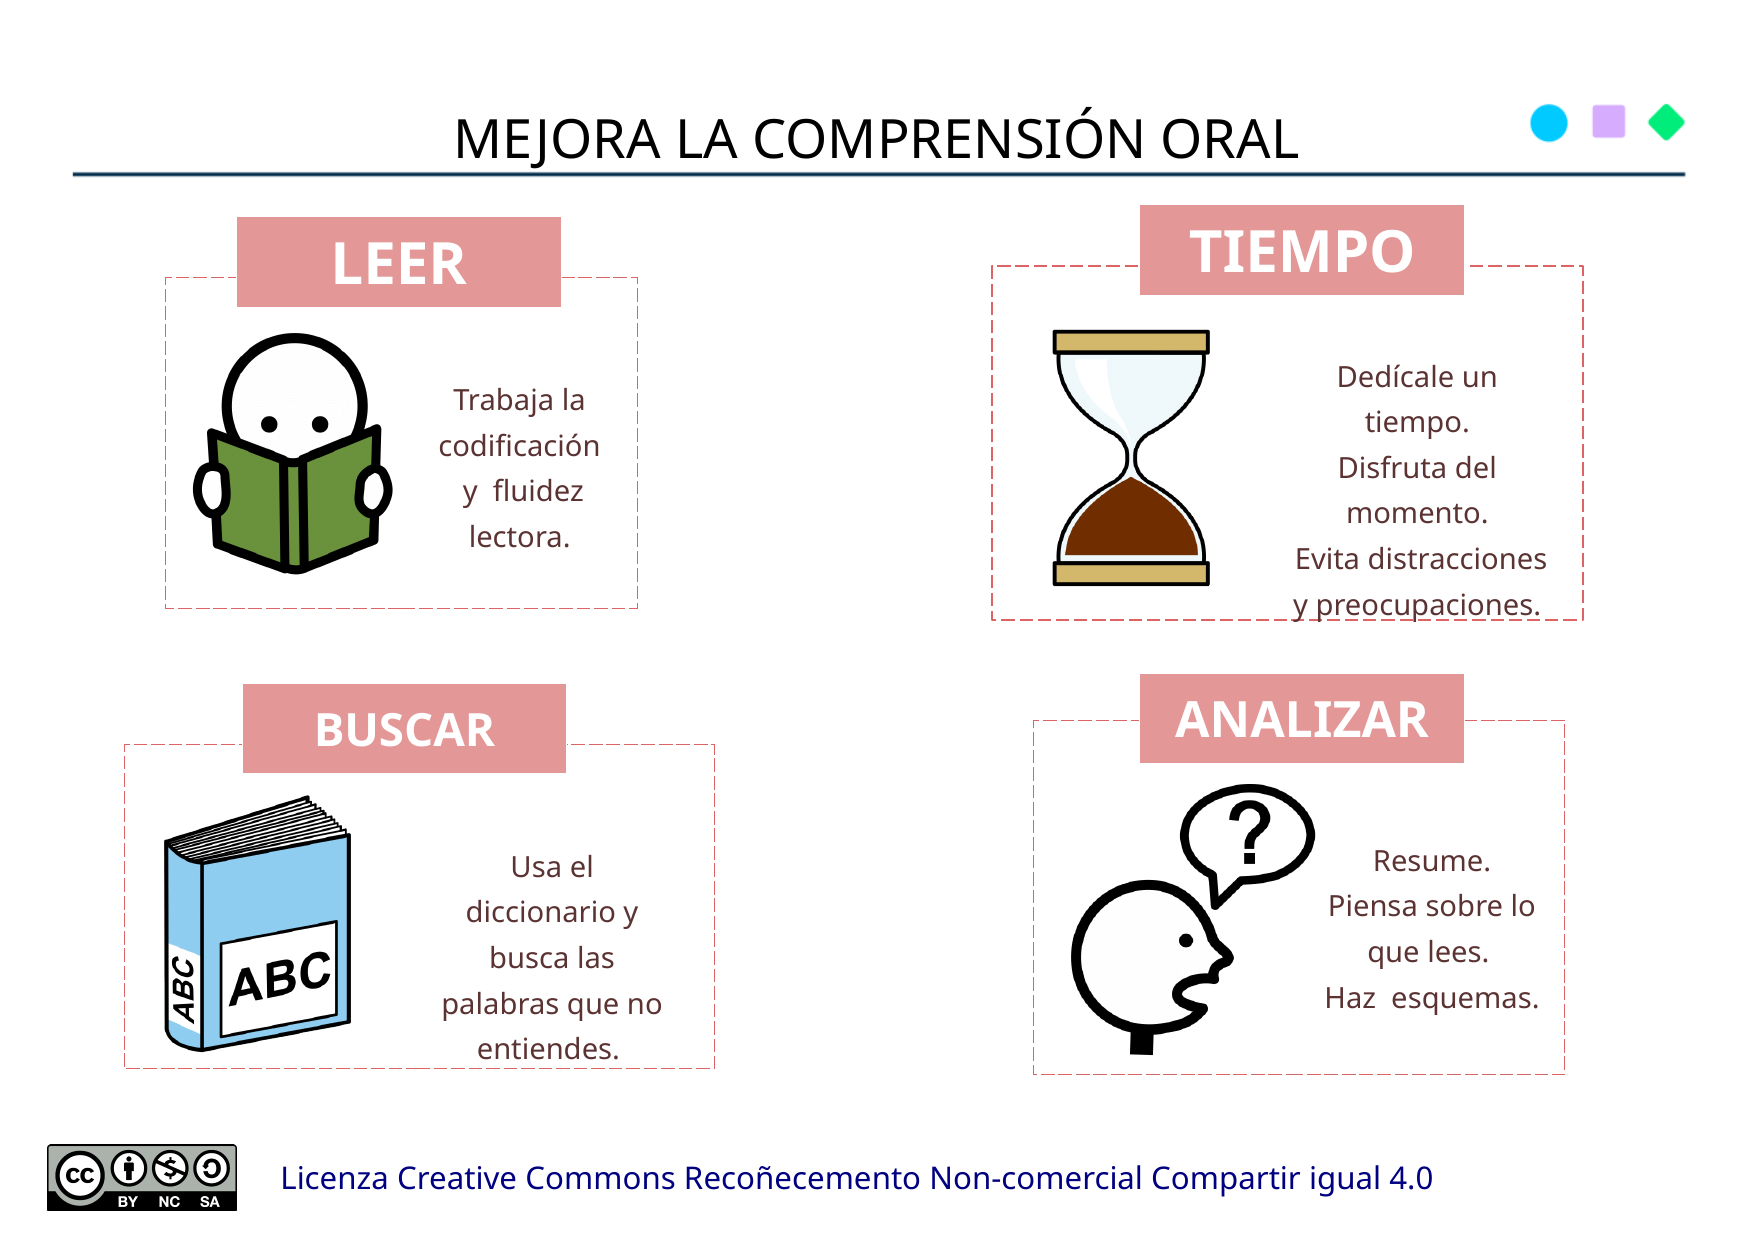

MEJORA LA COMPRENSIÓN ORAL
TIEMPO
LEER
Dedícale un tiempo.
Disfruta del momento.
 Evita distracciones
y preocupaciones.
Trabaja la codificación
 y fluidez lectora.
ANALIZAR
BUSCAR
Resume.
Piensa sobre lo que lees.
Haz esquemas.
Usa el diccionario y busca las palabras que no entiendes.
Licenza Creative Commons Recoñecemento Non-comercial Compartir igual 4.0